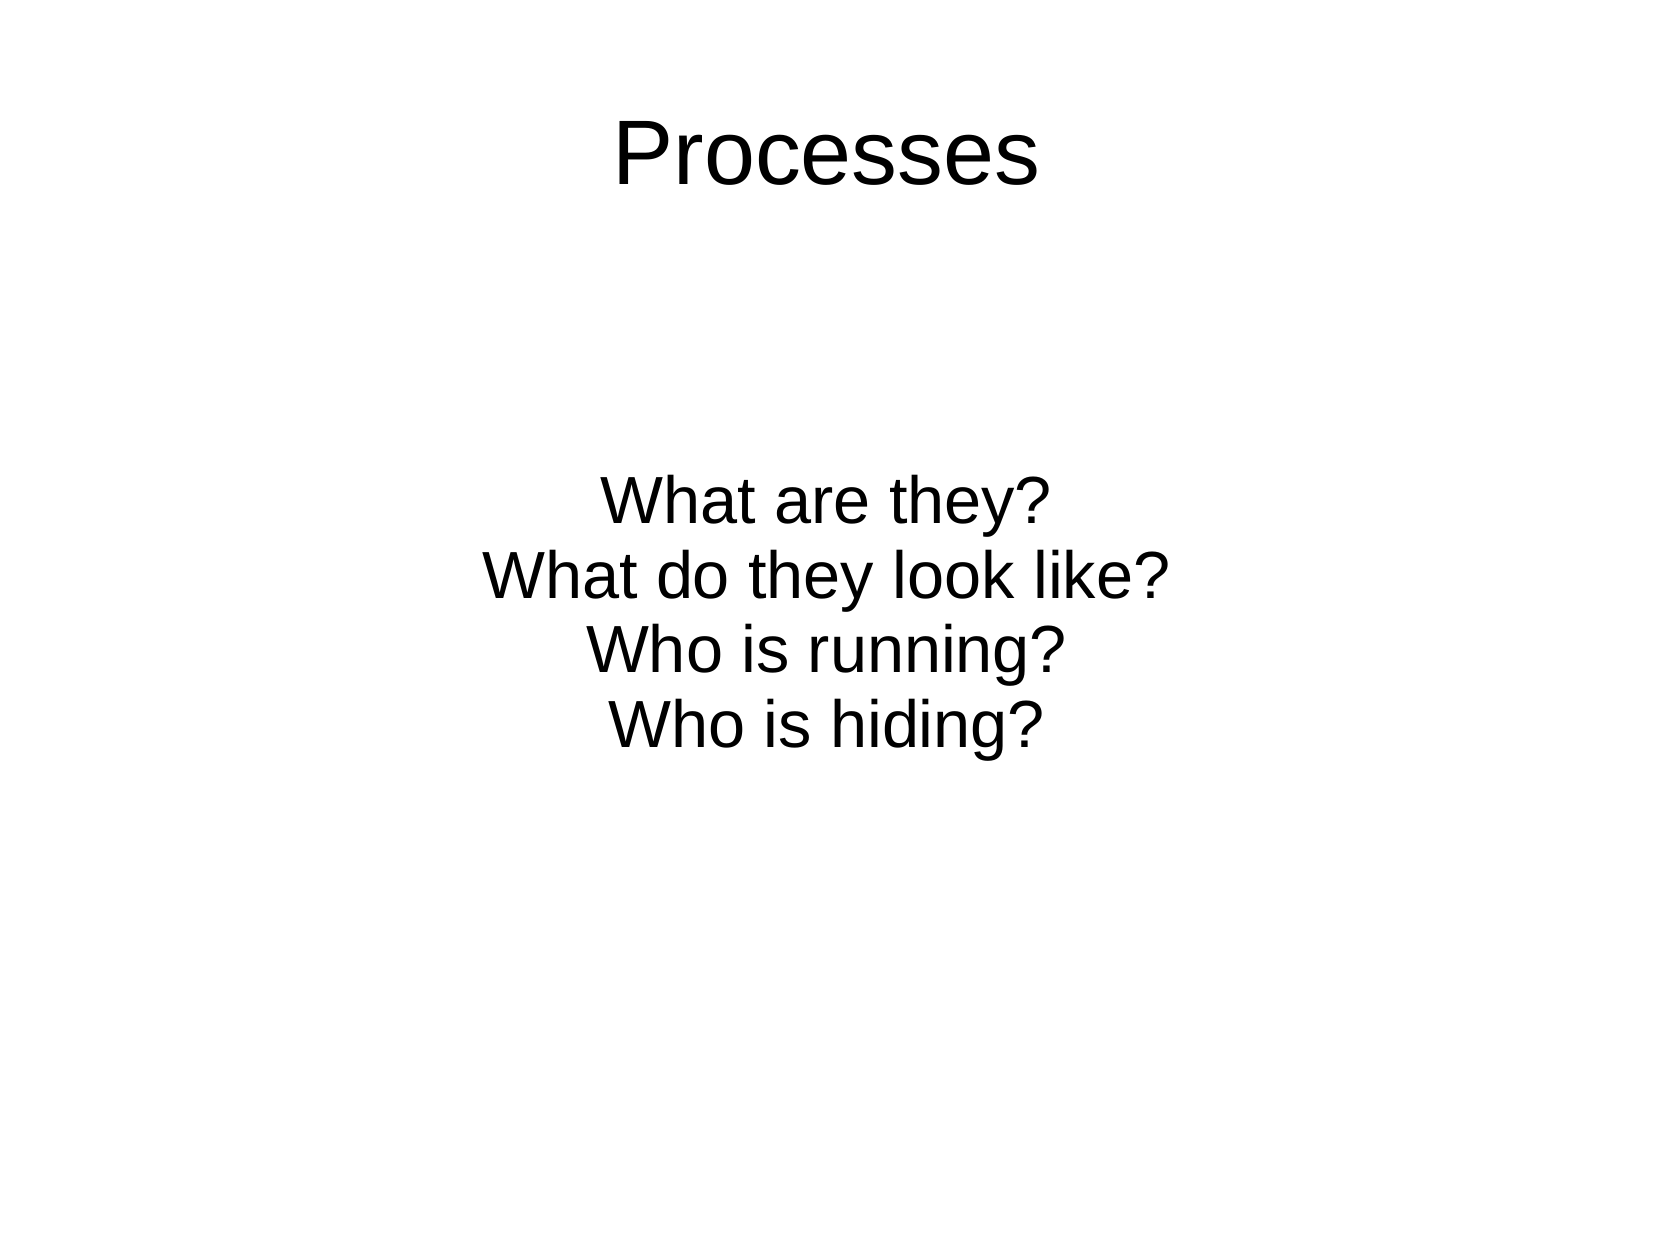

# Processes
What are they?
What do they look like?
Who is running?
Who is hiding?